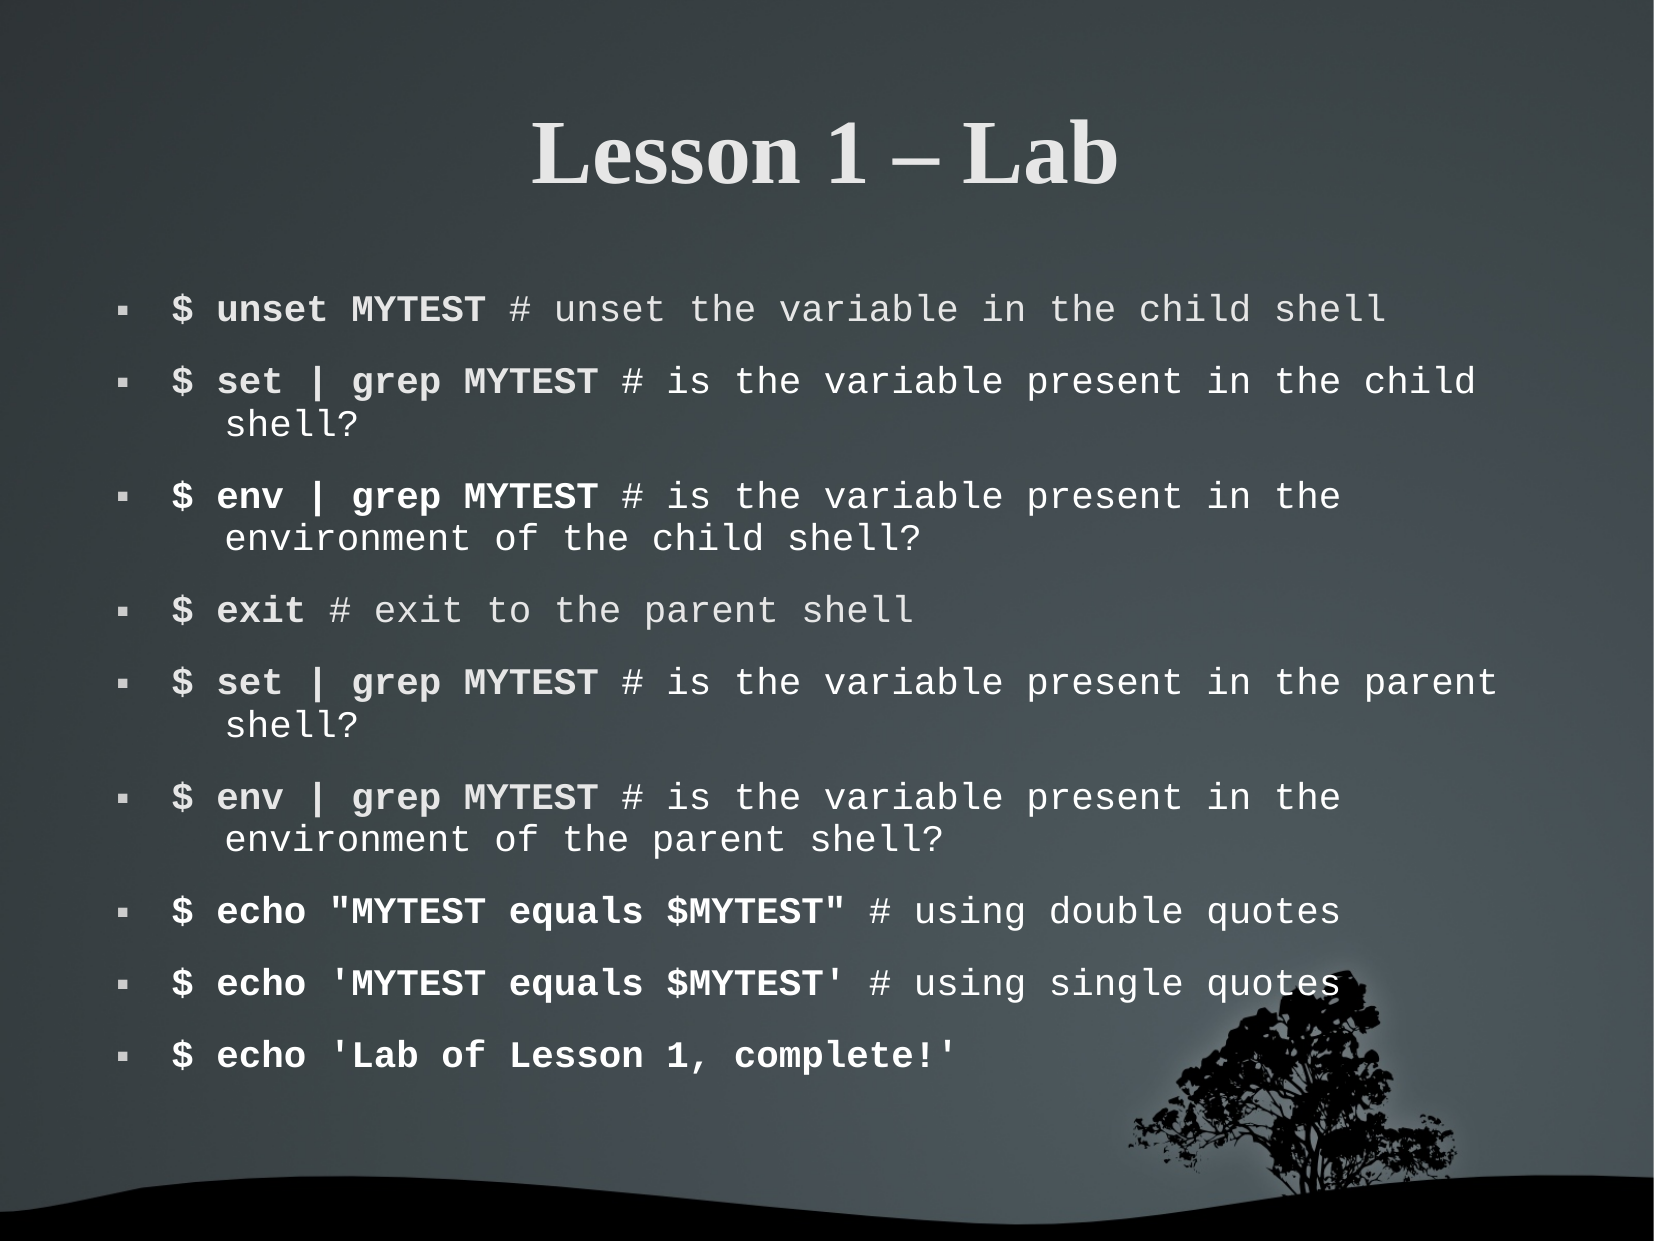

# Lesson 1 – Lab
$ unset MYTEST # unset the variable in the child shell
$ set | grep MYTEST # is the variable present in the child shell?
$ env | grep MYTEST # is the variable present in the environment of the child shell?
$ exit # exit to the parent shell
$ set | grep MYTEST # is the variable present in the parent shell?
$ env | grep MYTEST # is the variable present in the environment of the parent shell?
$ echo "MYTEST equals $MYTEST" # using double quotes
$ echo 'MYTEST equals $MYTEST' # using single quotes
$ echo 'Lab of Lesson 1, complete!'